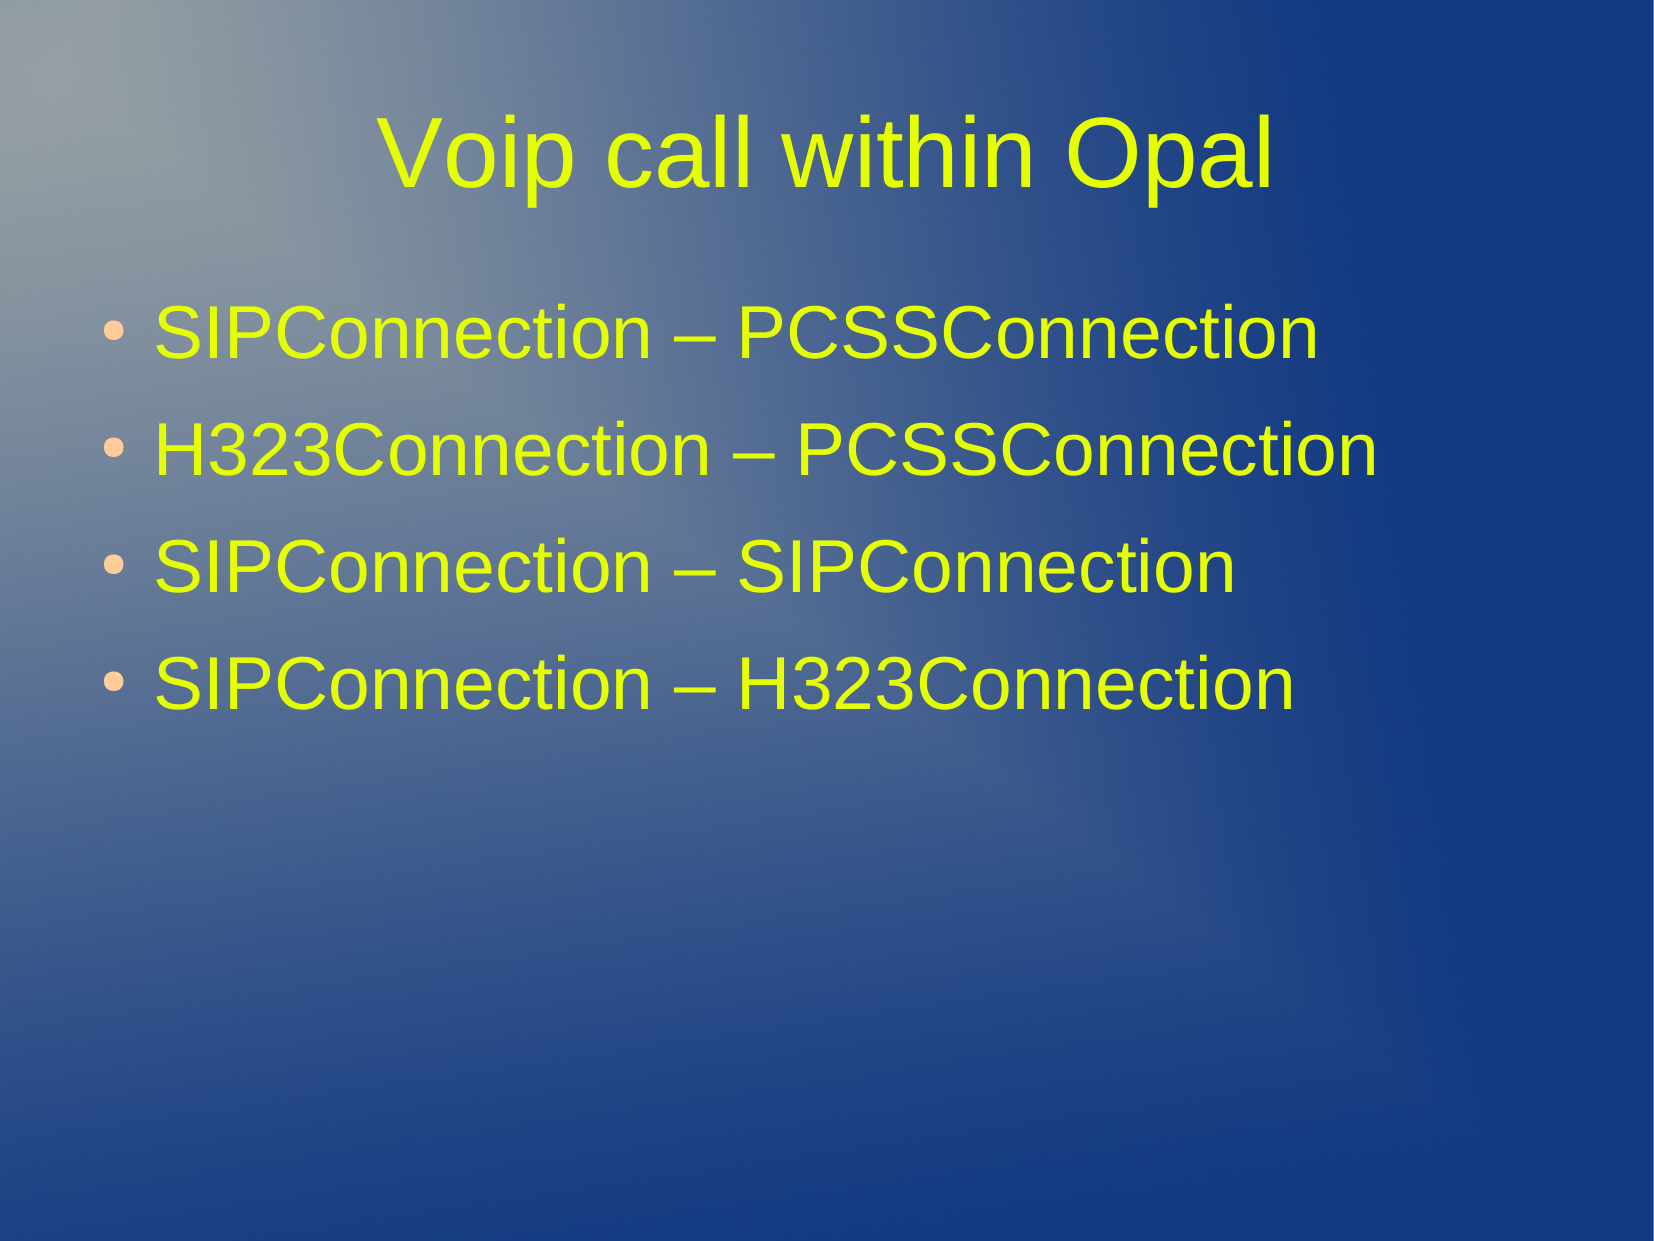

# Voip call within Opal
SIPConnection – PCSSConnection
H323Connection – PCSSConnection
SIPConnection – SIPConnection
SIPConnection – H323Connection